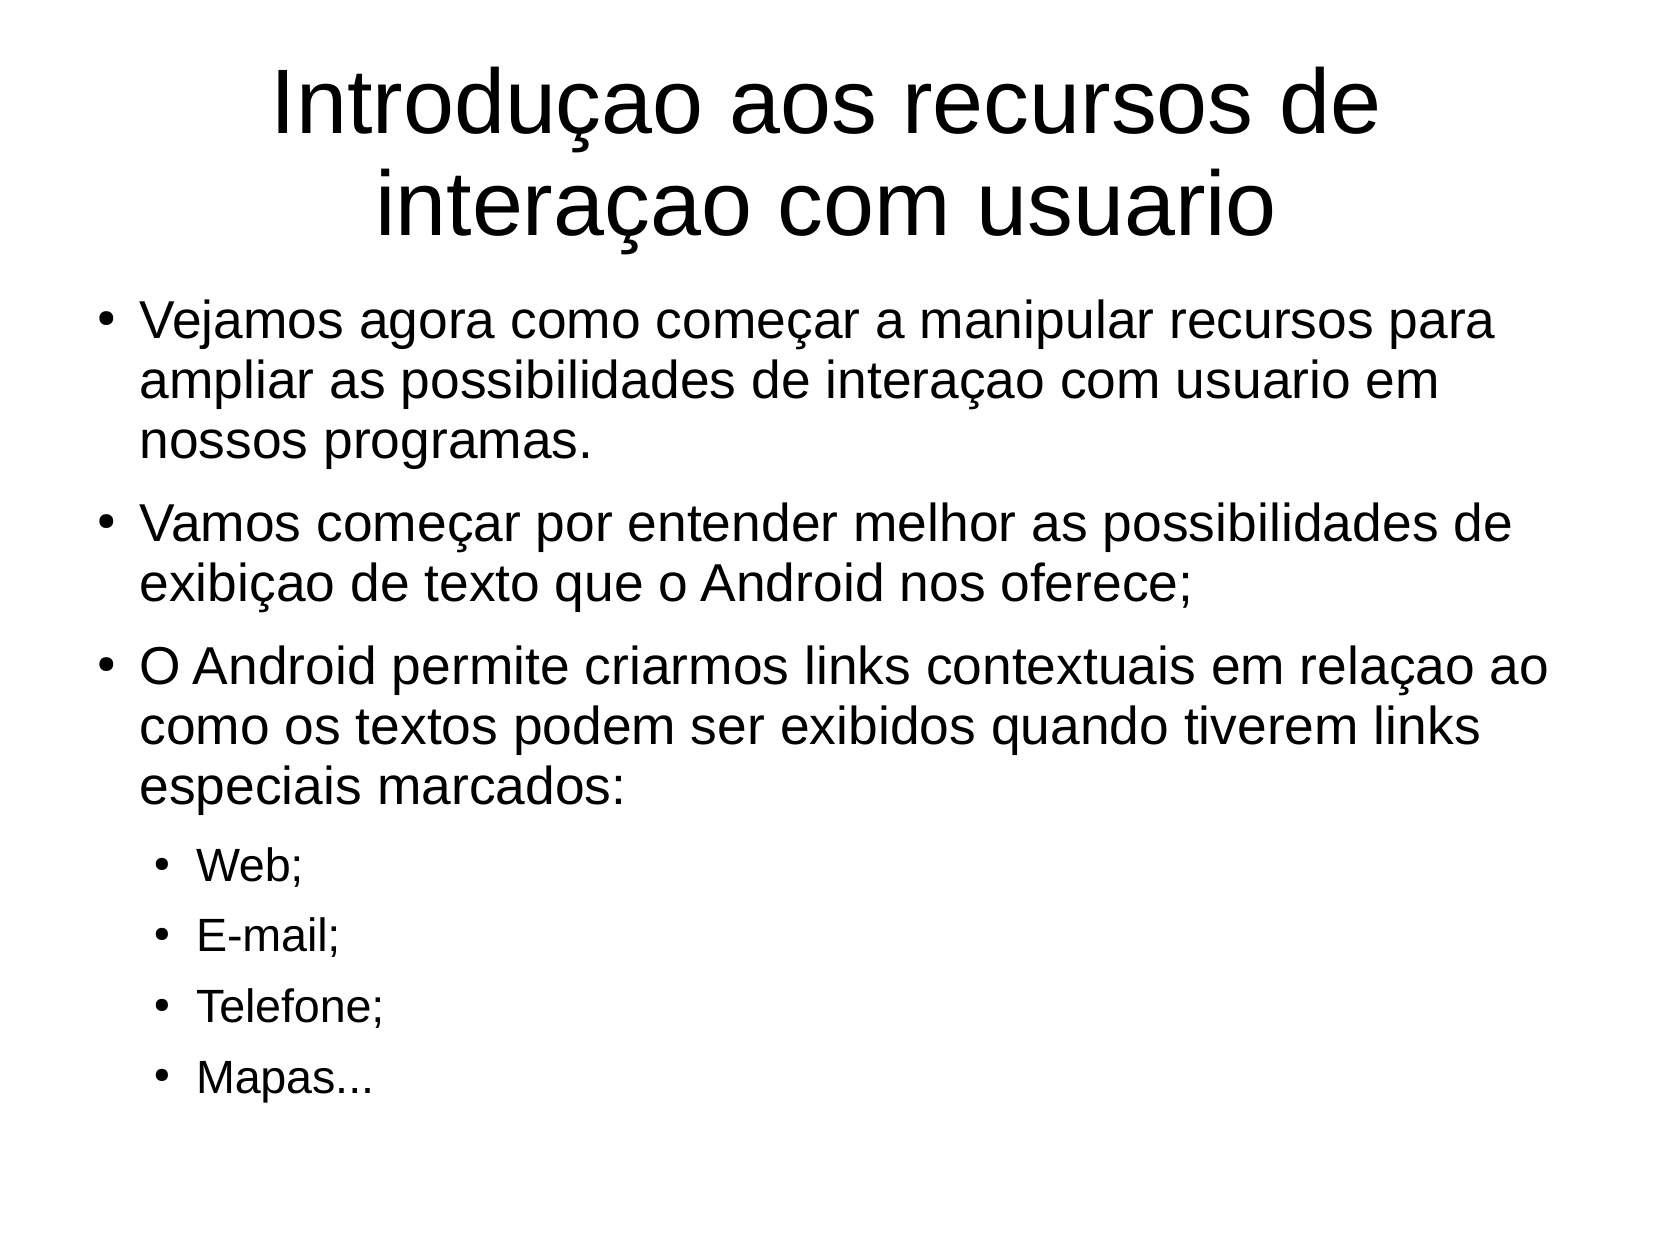

# Introduçao aos recursos de interaçao com usuario
Vejamos agora como começar a manipular recursos para ampliar as possibilidades de interaçao com usuario em nossos programas.
Vamos começar por entender melhor as possibilidades de exibiçao de texto que o Android nos oferece;
O Android permite criarmos links contextuais em relaçao ao como os textos podem ser exibidos quando tiverem links especiais marcados:
Web;
E-mail;
Telefone;
Mapas...